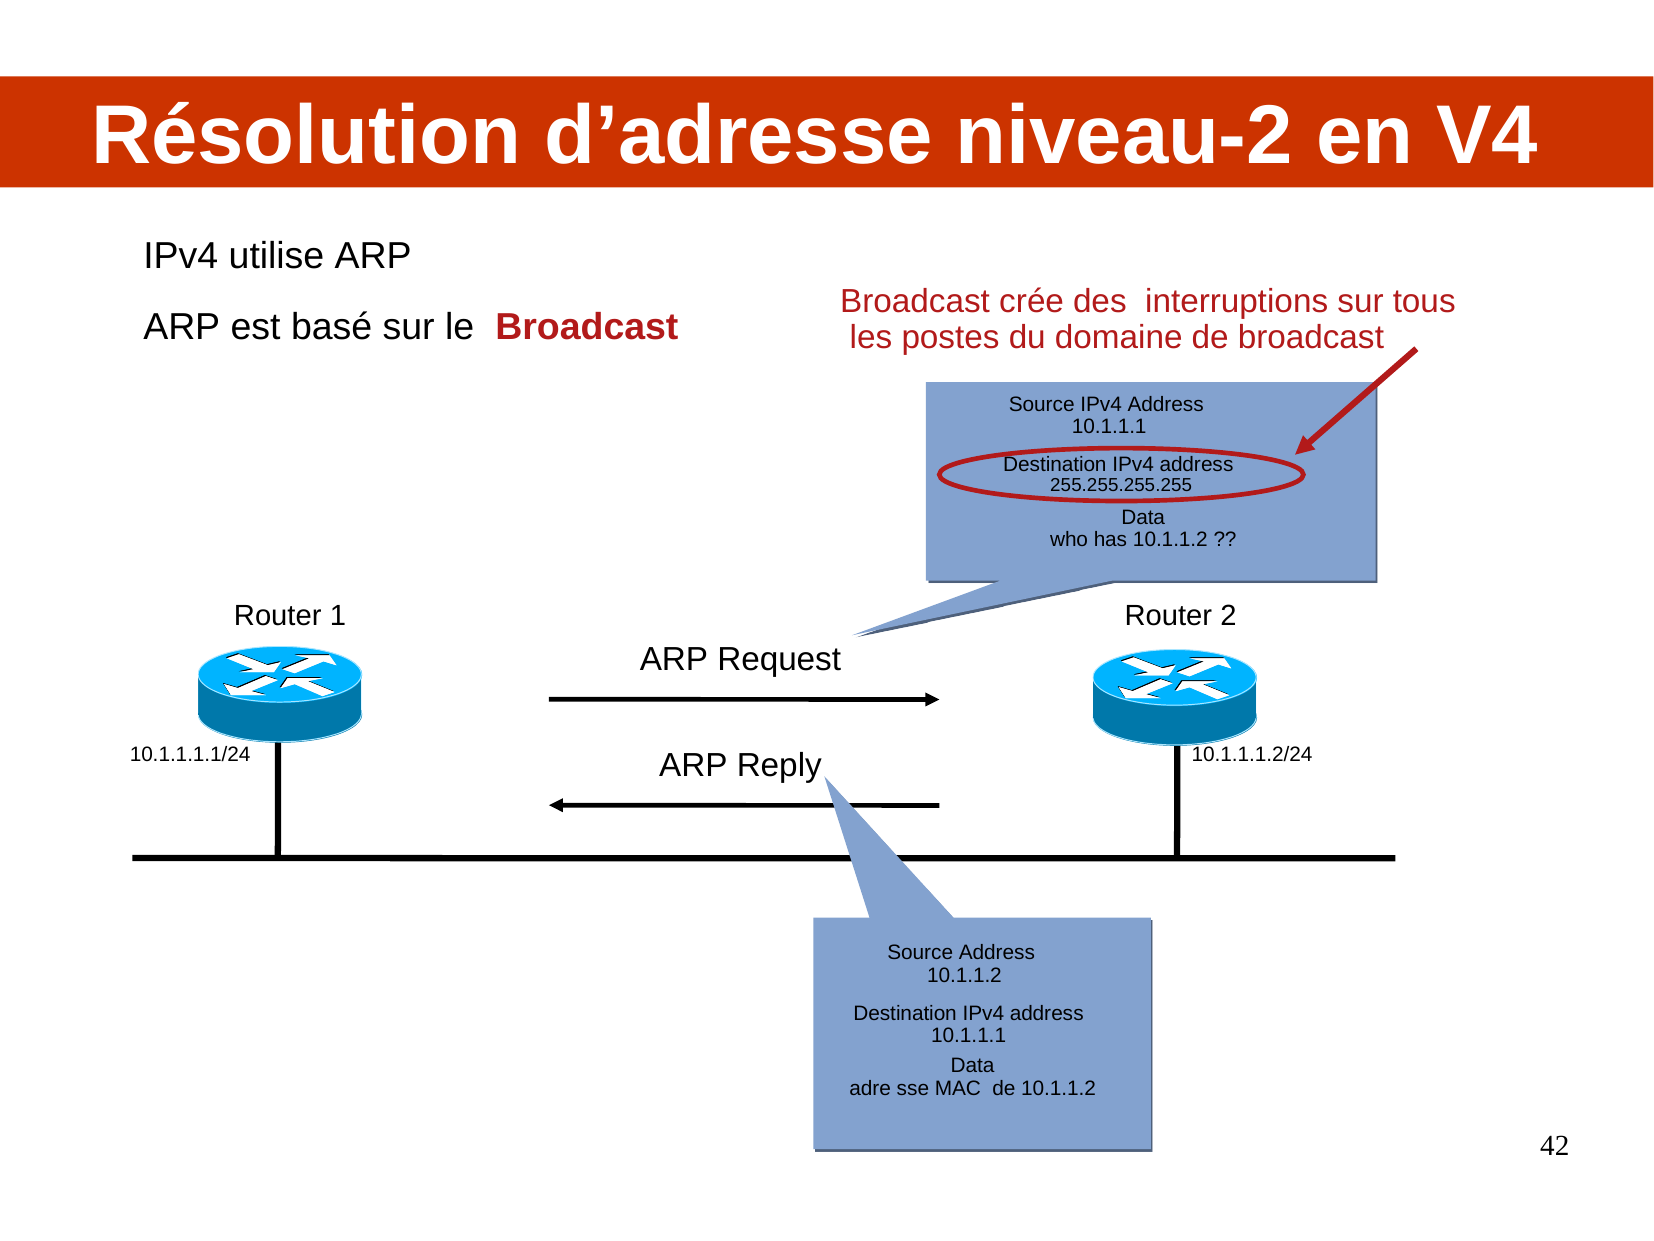

# Résolution d’adresse niveau-2 en V4
IPv4 utilise ARP
ARP est basé sur le Broadcast
Broadcast crée des interruptions sur tous
 les postes du domaine de broadcast
Source IPv4 Address
10.1.1.1
Destination IPv4 address
255.255.255.255
Data
who has 10.1.1.2 ??
Router 1
Router 2
ARP Request
10.1.1.1.1/24
10.1.1.1.2/24
ARP Reply
Source Address
10.1.1.2
Destination IPv4 address
10.1.1.1
Data
adre sse MAC de 10.1.1.2